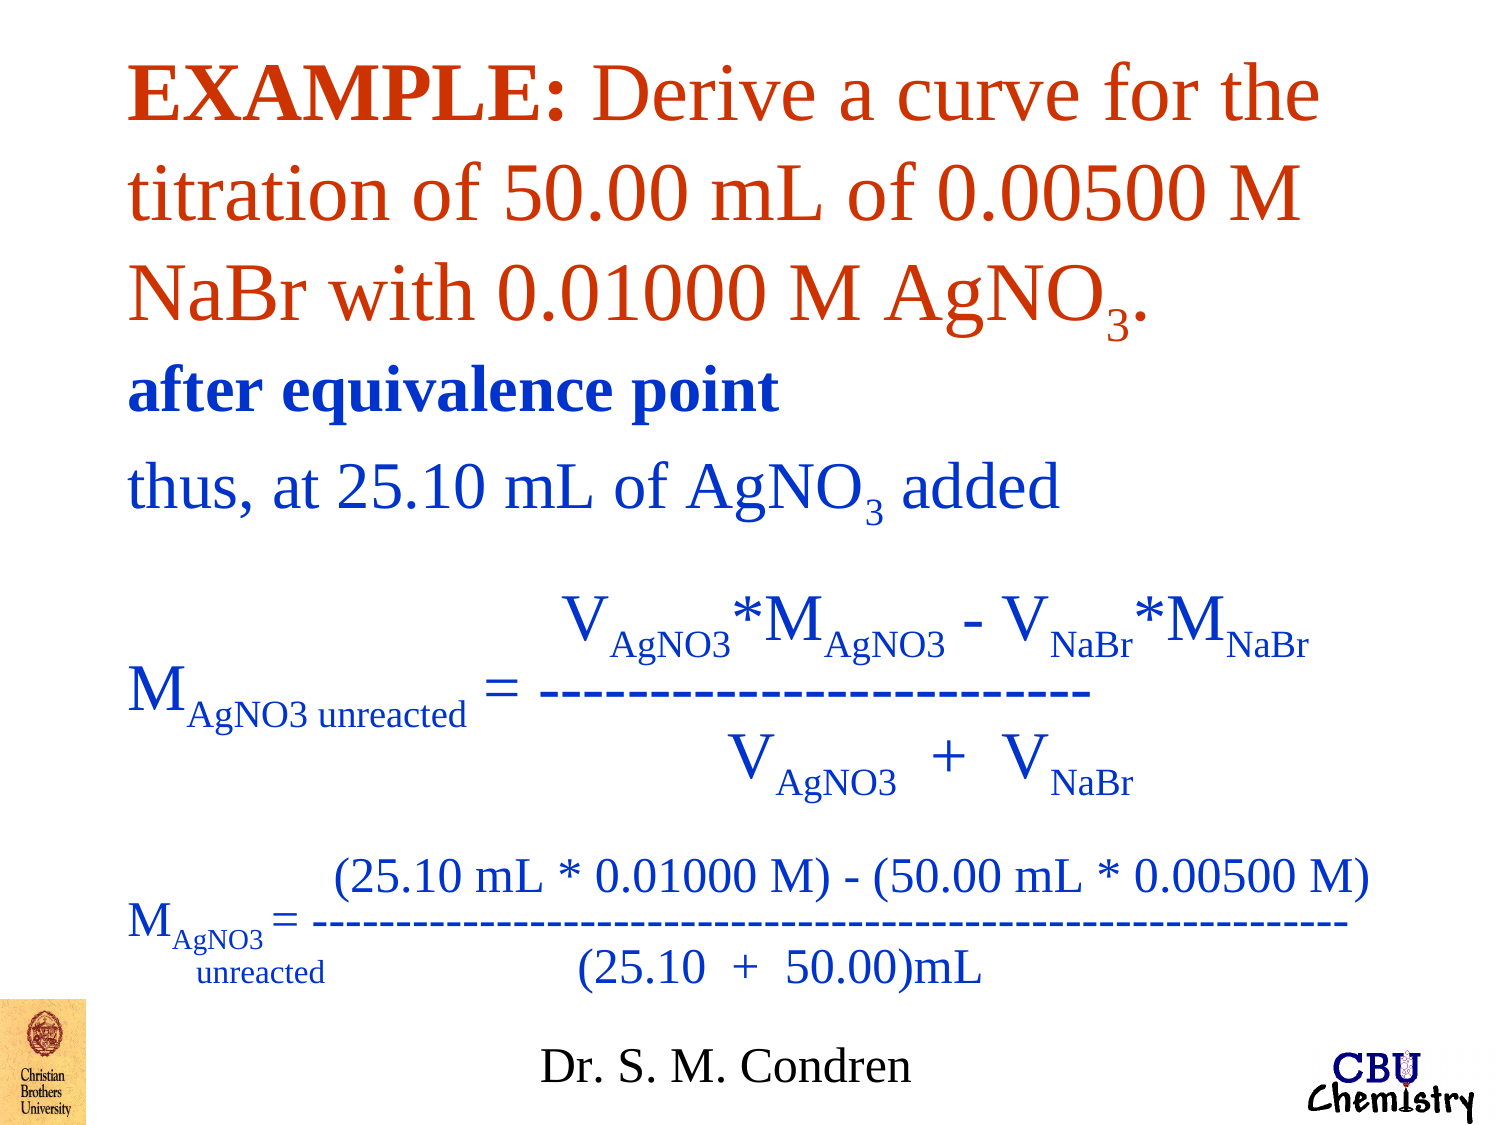

# EXAMPLE: Derive a curve for the titration of 50.00 mL of 0.00500 M NaBr with 0.01000 M AgNO3.
after equivalence point
thus, at 25.10 mL of AgNO3 added
			 VAgNO3*MAgNO3 - VNaBr*MNaBr
MAgNO3 unreacted = -------------------------
					VAgNO3 + VNaBr
	 (25.10 mL * 0.01000 M) - (50.00 mL * 0.00500 M)
MAgNO3 = --------------------------------------------------------------
	 unreacted 		(25.10 + 50.00)mL